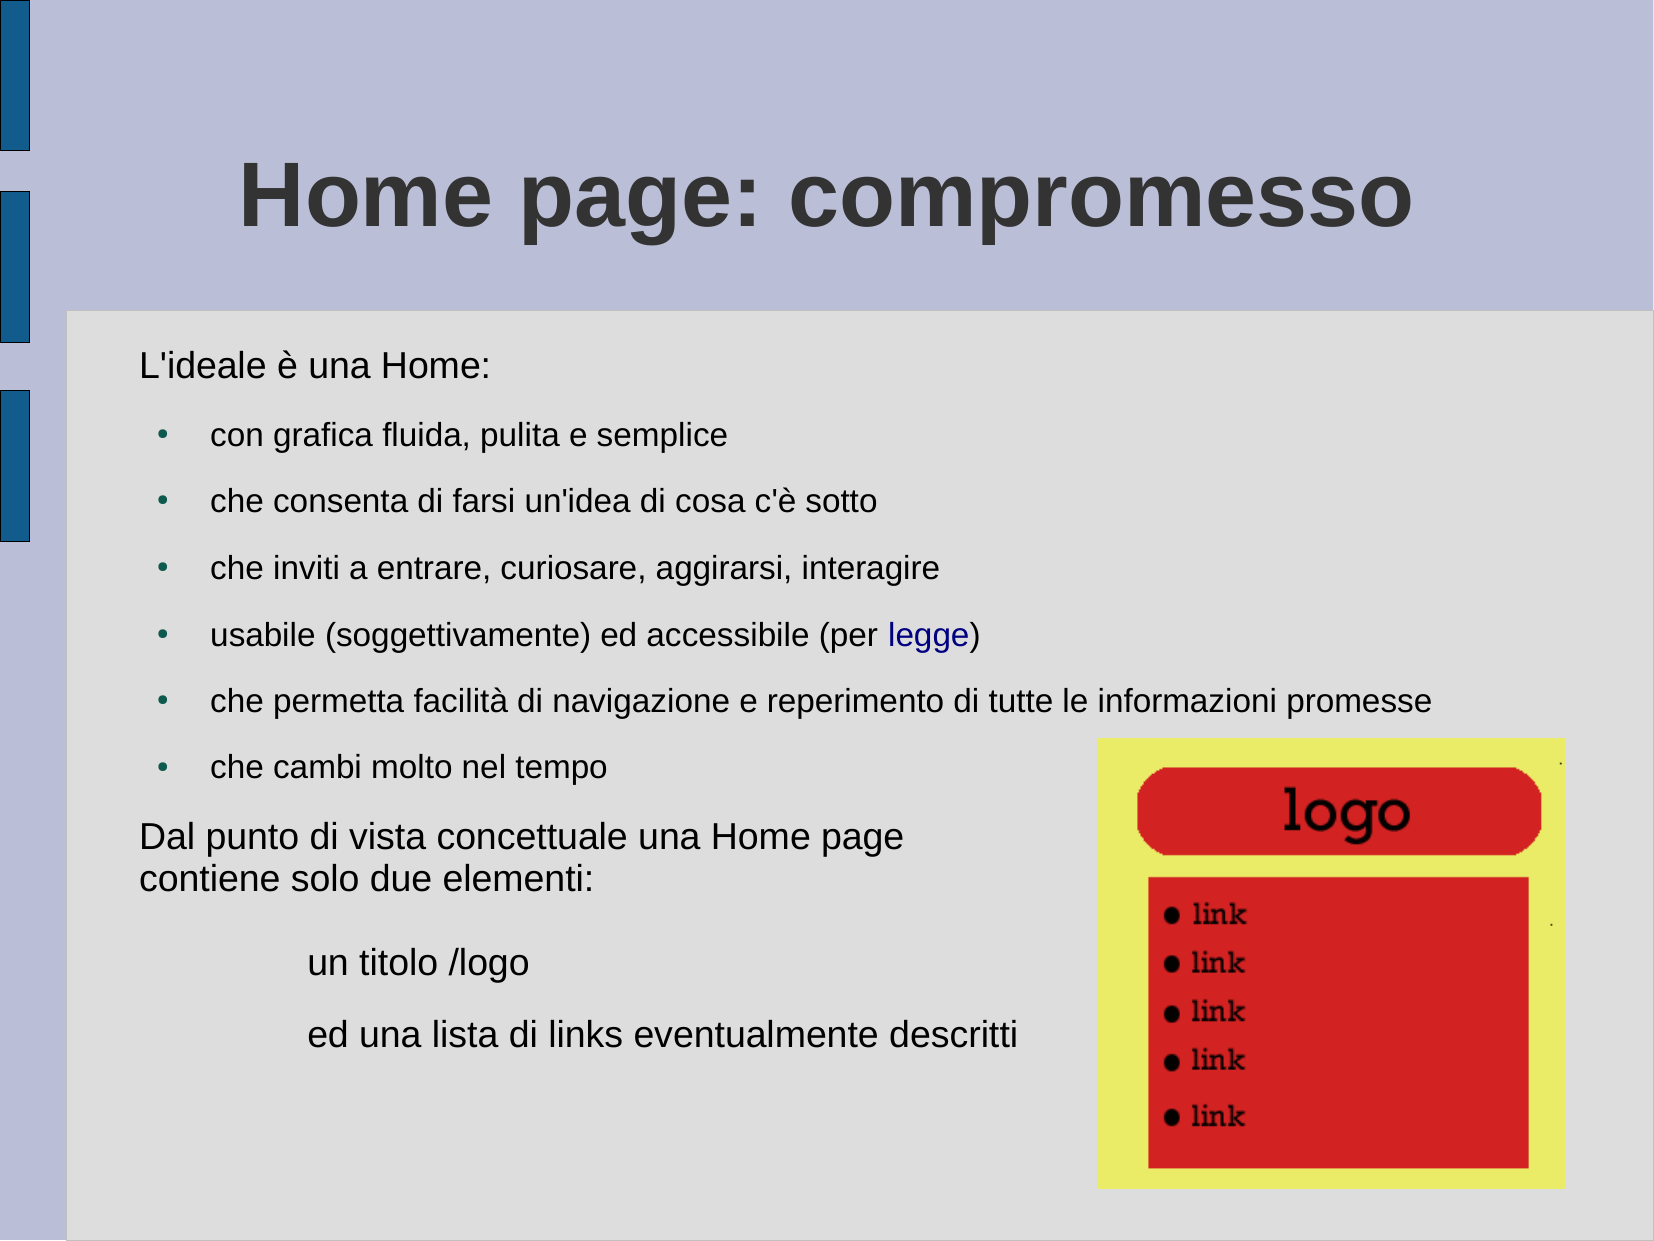

# Home page: compromesso
L'ideale è una Home:
con grafica fluida, pulita e semplice
che consenta di farsi un'idea di cosa c'è sotto
che inviti a entrare, curiosare, aggirarsi, interagire
usabile (soggettivamente) ed accessibile (per legge)
che permetta facilità di navigazione e reperimento di tutte le informazioni promesse
che cambi molto nel tempo
Dal punto di vista concettuale una Home page
contiene solo due elementi:
 un titolo /logo
 ed una lista di links eventualmente descritti